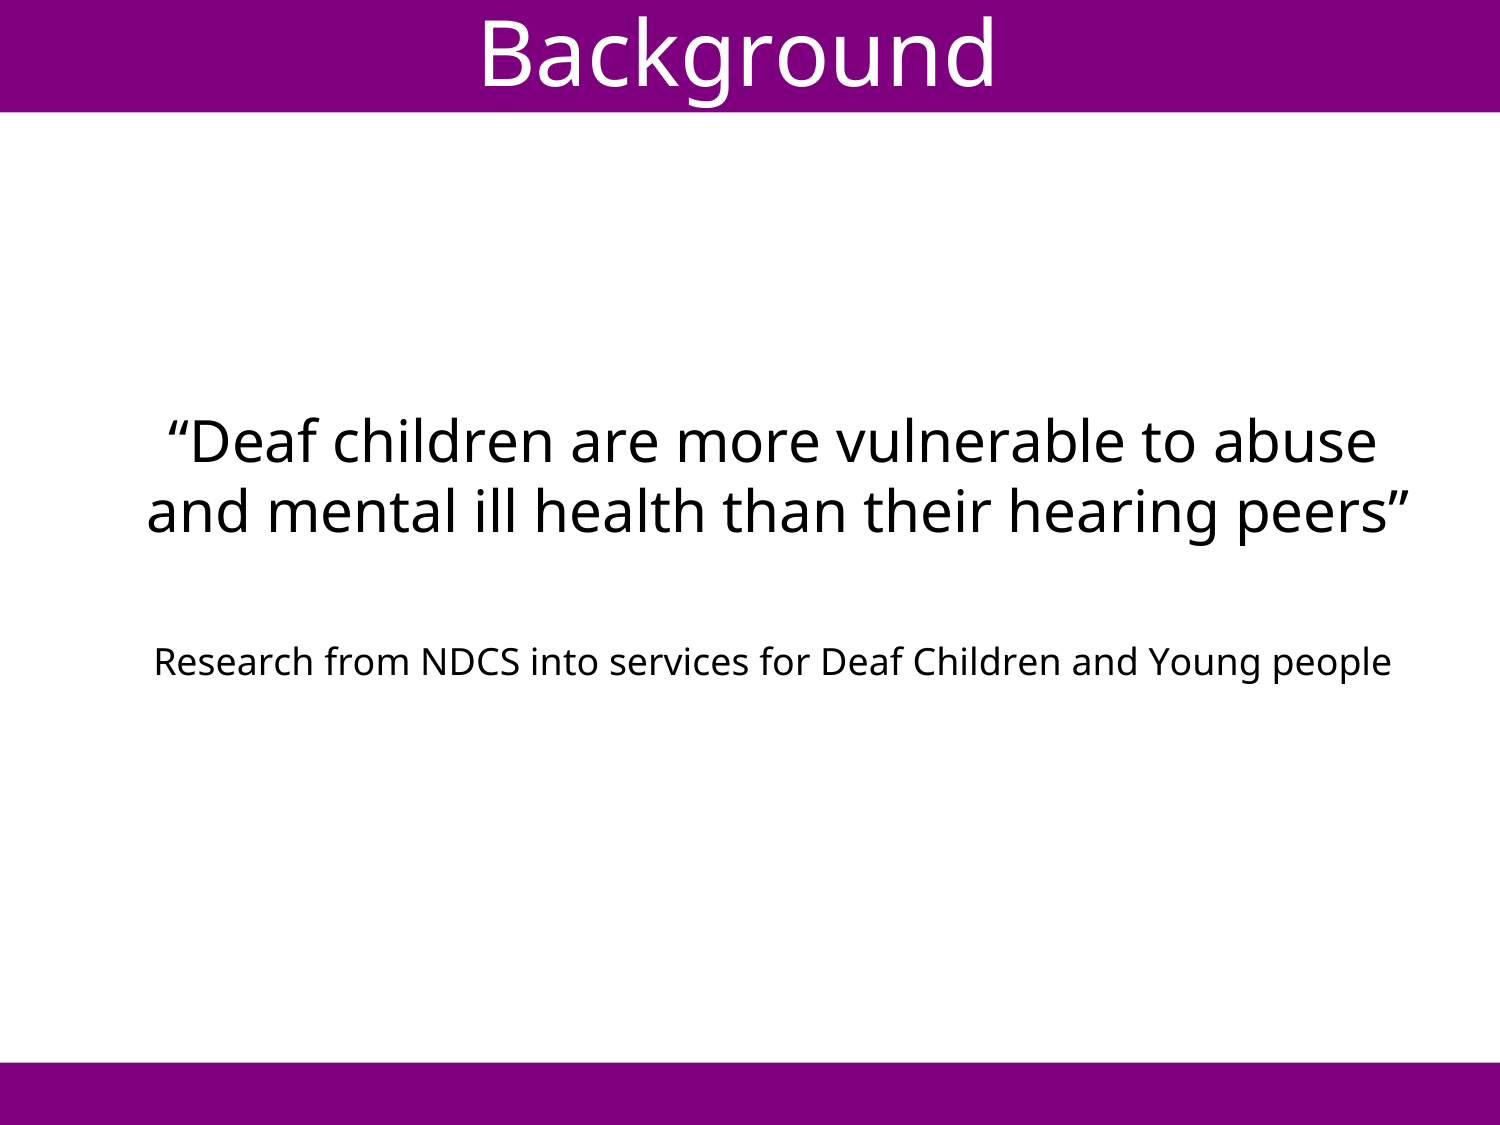

Background
# “Deaf children are more vulnerable to abuse and mental ill health than their hearing peers”
Research from NDCS into services for Deaf Children and Young people